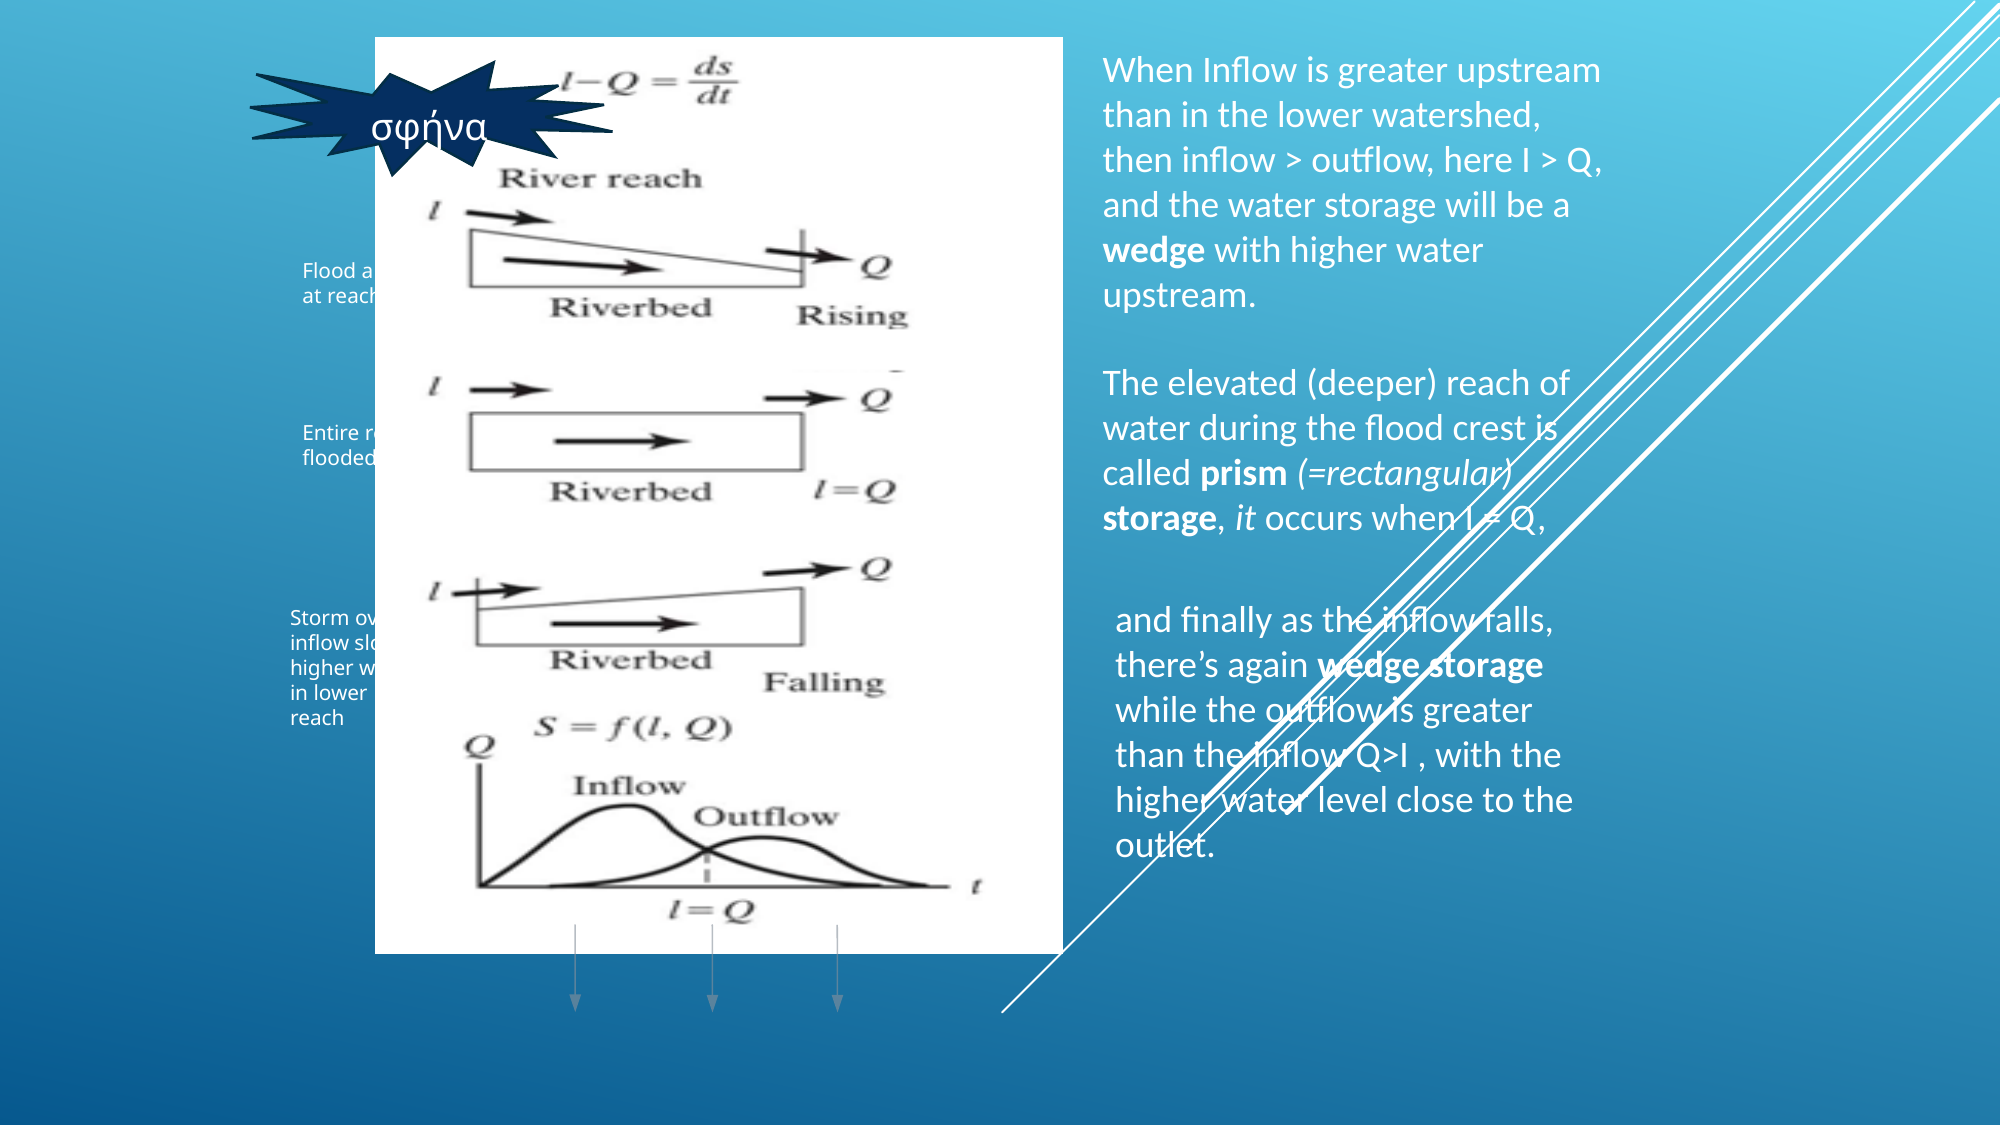

When Inflow is greater upstream than in the lower watershed, then inflow > outflow, here I > Q, and the water storage will be a wedge with higher water upstream.
σφήνα
Flood arrives at reach
The elevated (deeper) reach of water during the flood crest is called prism (=rectangular) storage, it occurs when I = Q,
Entire reach flooded
and finally as the inflow falls, there’s again wedge storage while the outflow is greater than the inflow Q>I , with the higher water level close to the outlet.
Storm over, inflow slows, higher water in lower reach